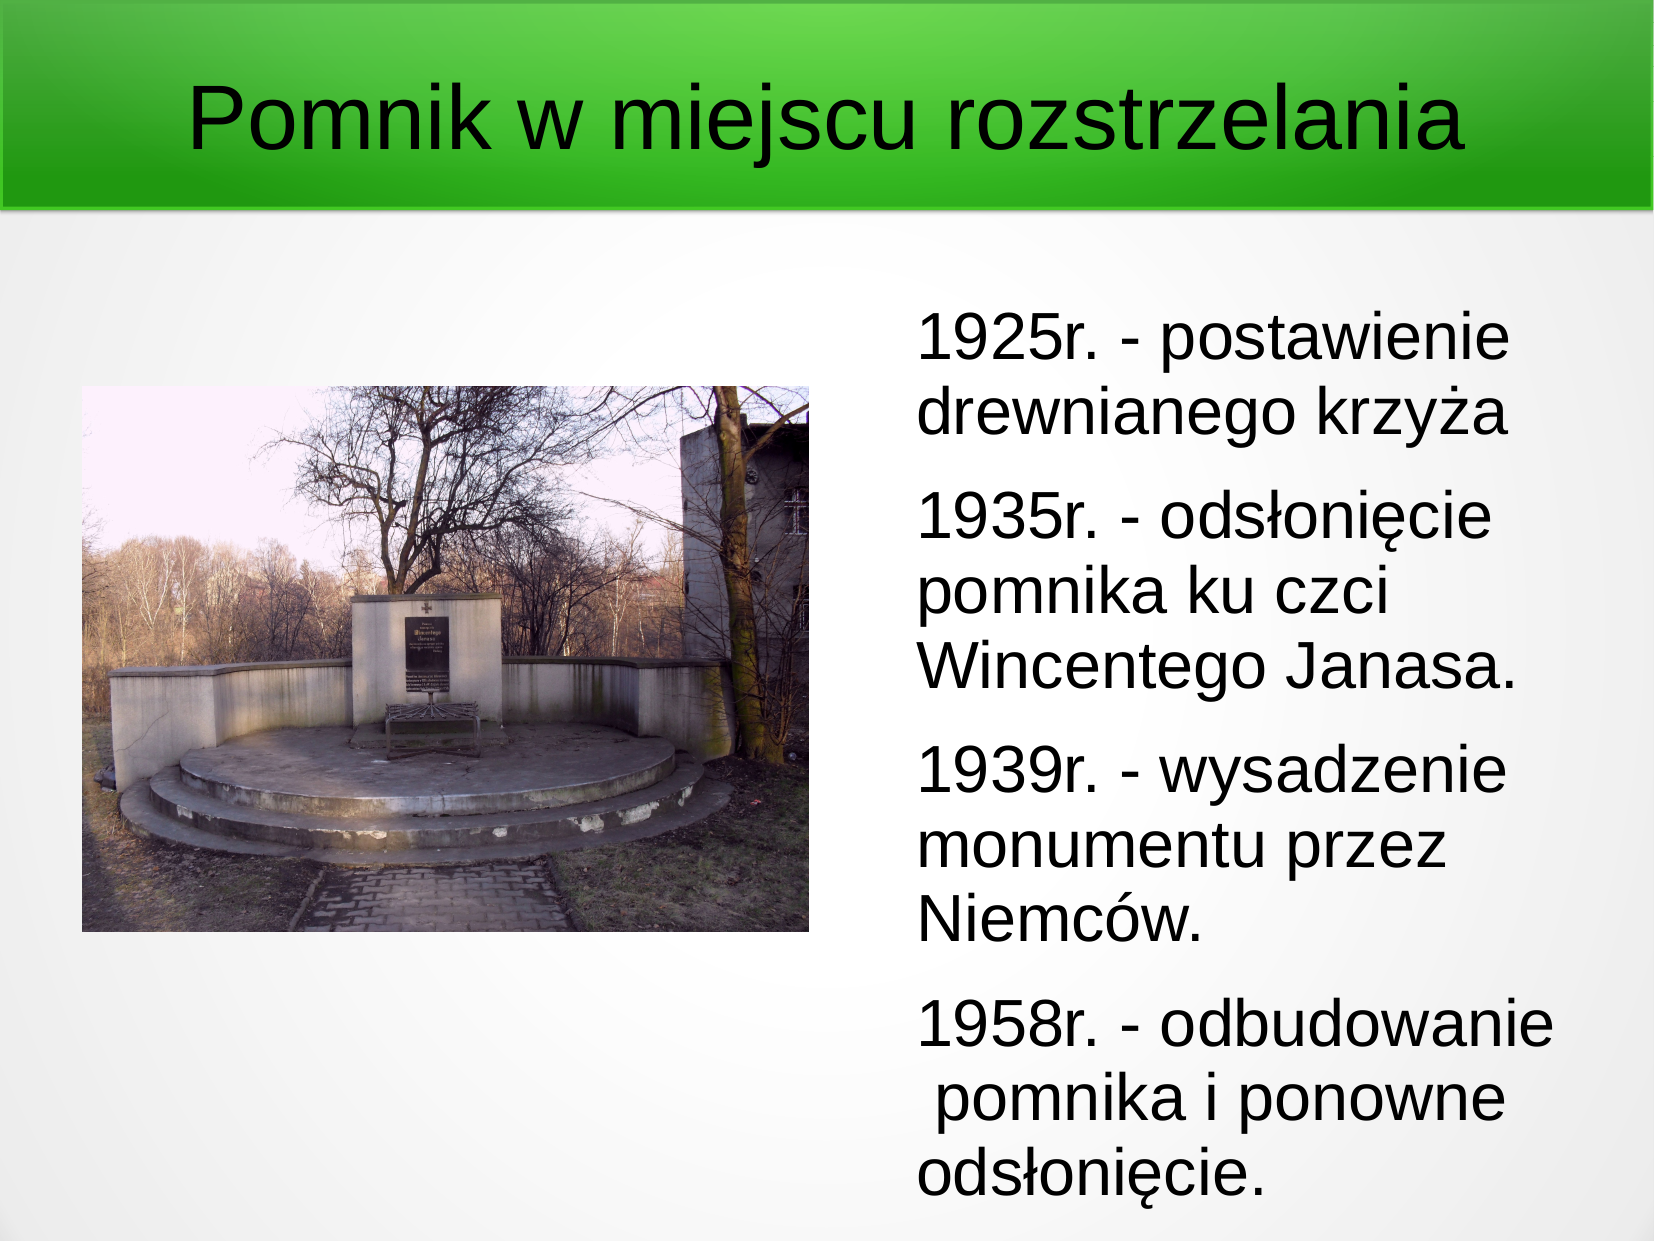

# Pomnik w miejscu rozstrzelania
1925r. - postawienie drewnianego krzyża
1935r. - odsłonięcie pomnika ku czci Wincentego Janasa.
1939r. - wysadzenie monumentu przez Niemców.
1958r. - odbudowanie pomnika i ponowne odsłonięcie.